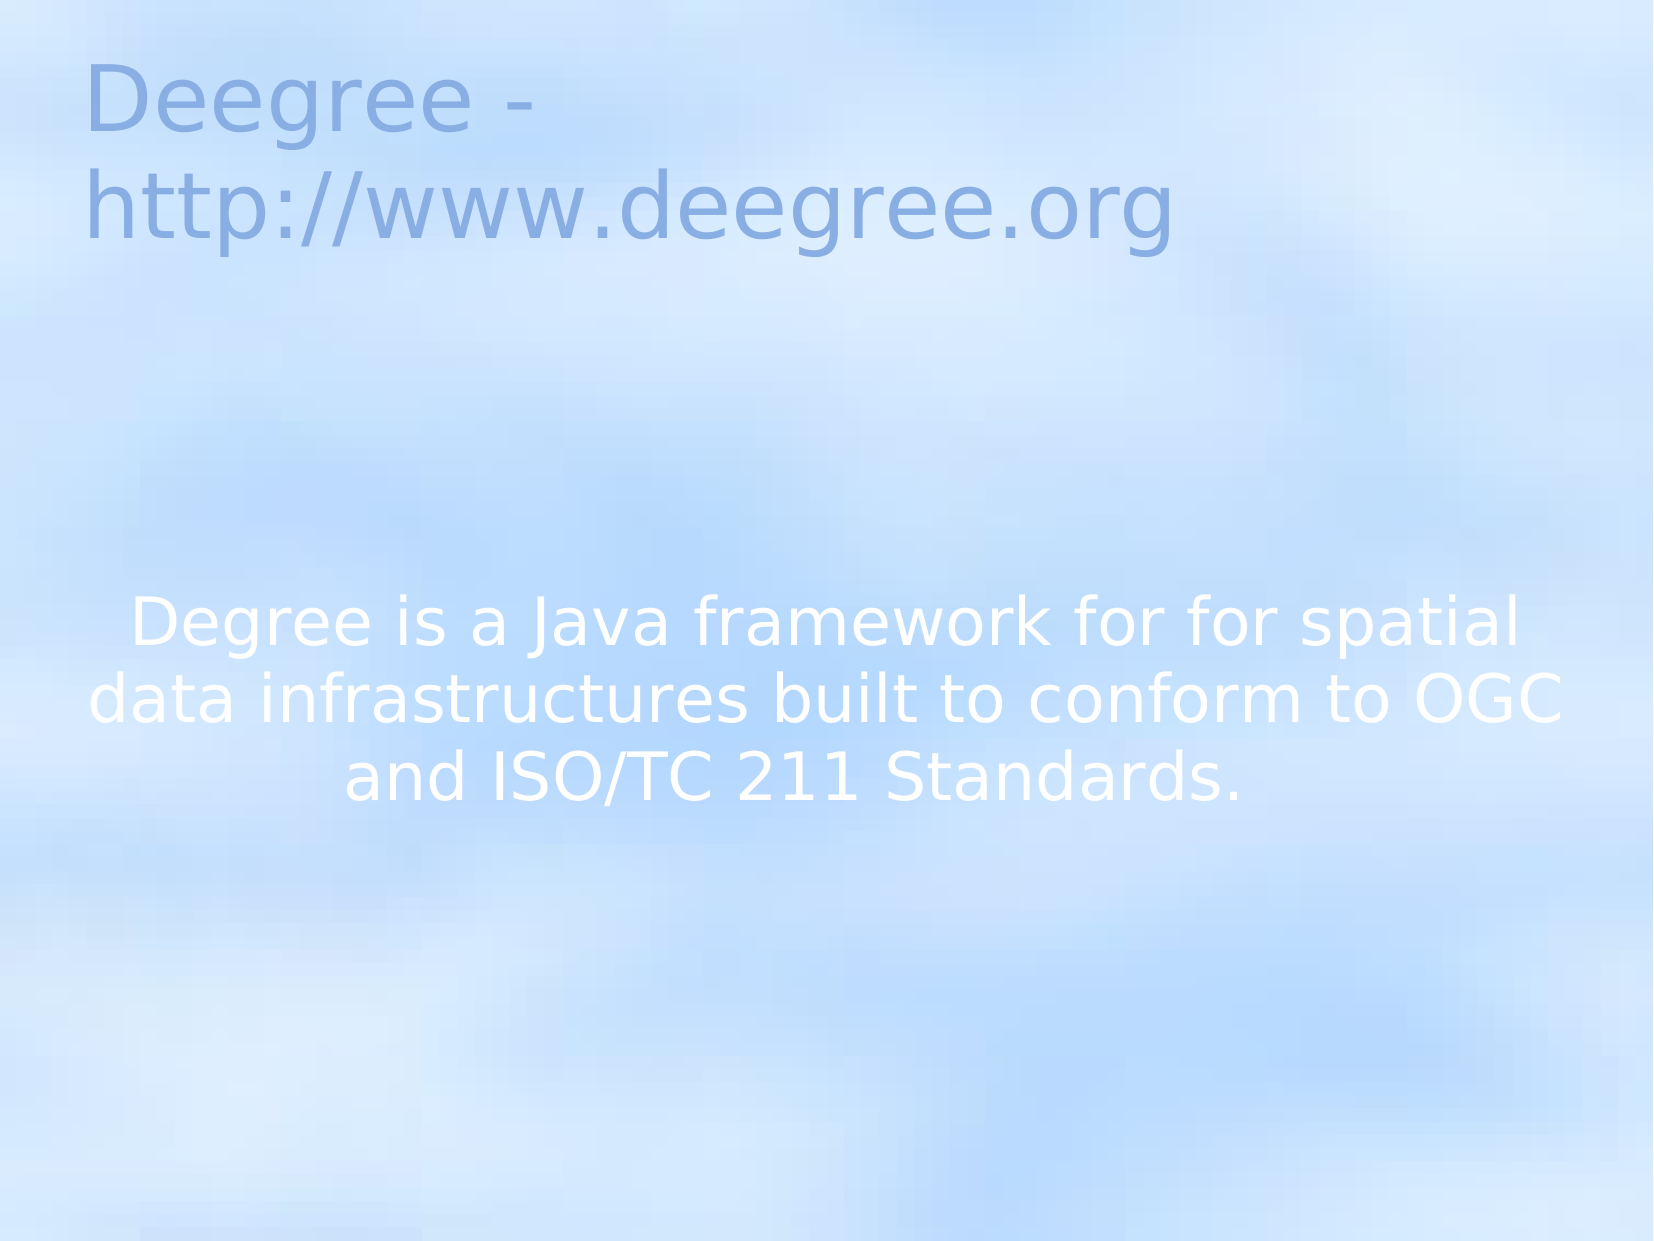

# Deegree - http://www.deegree.org
Degree is a Java framework for for spatial data infrastructures built to conform to OGC and ISO/TC 211 Standards.